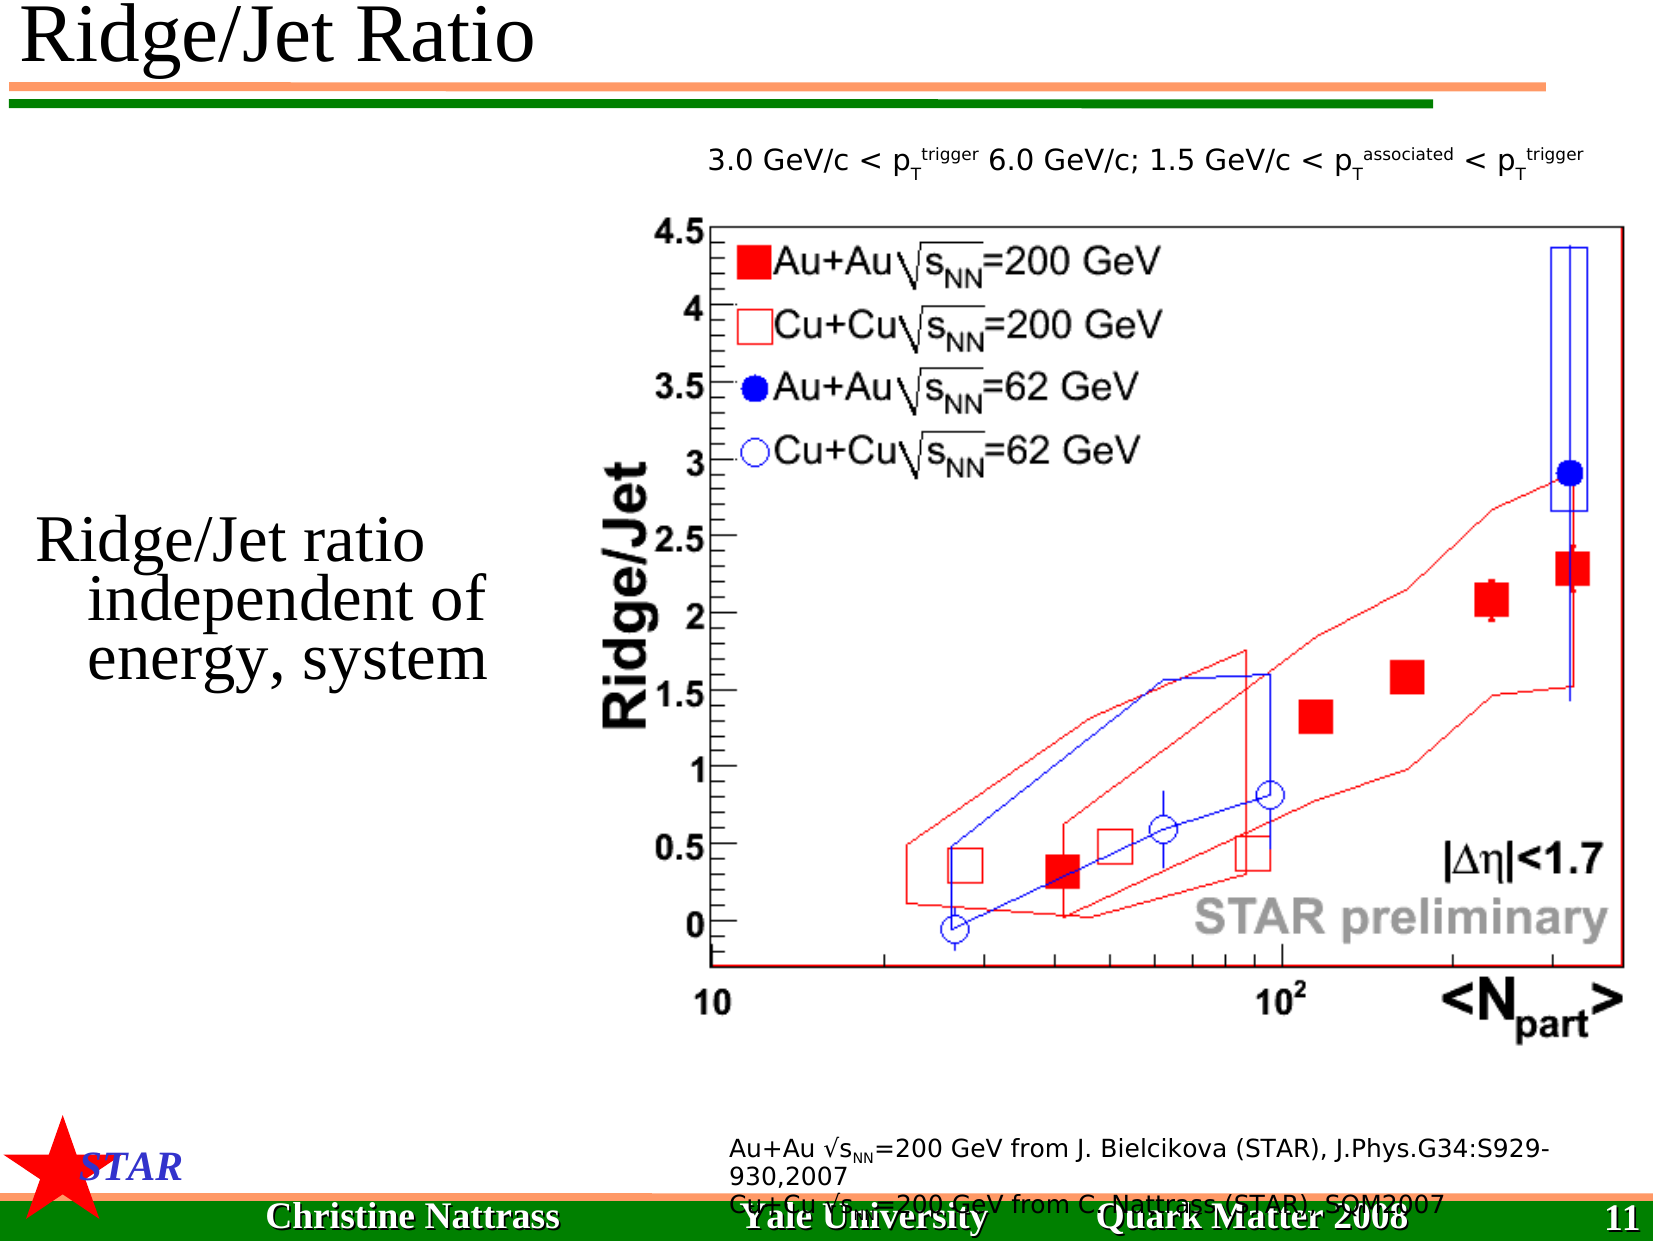

Ridge/Jet Ratio
3.0 GeV/c < pTtrigger 6.0 GeV/c; 1.5 GeV/c < pTassociated < pTtrigger
Ridge/Jet ratio independent of energy, system
Au+Au √sNN=200 GeV from J. Bielcikova (STAR), J.Phys.G34:S929-930,2007
Cu+Cu √sNN=200 GeV from C. Nattrass (STAR), SQM2007